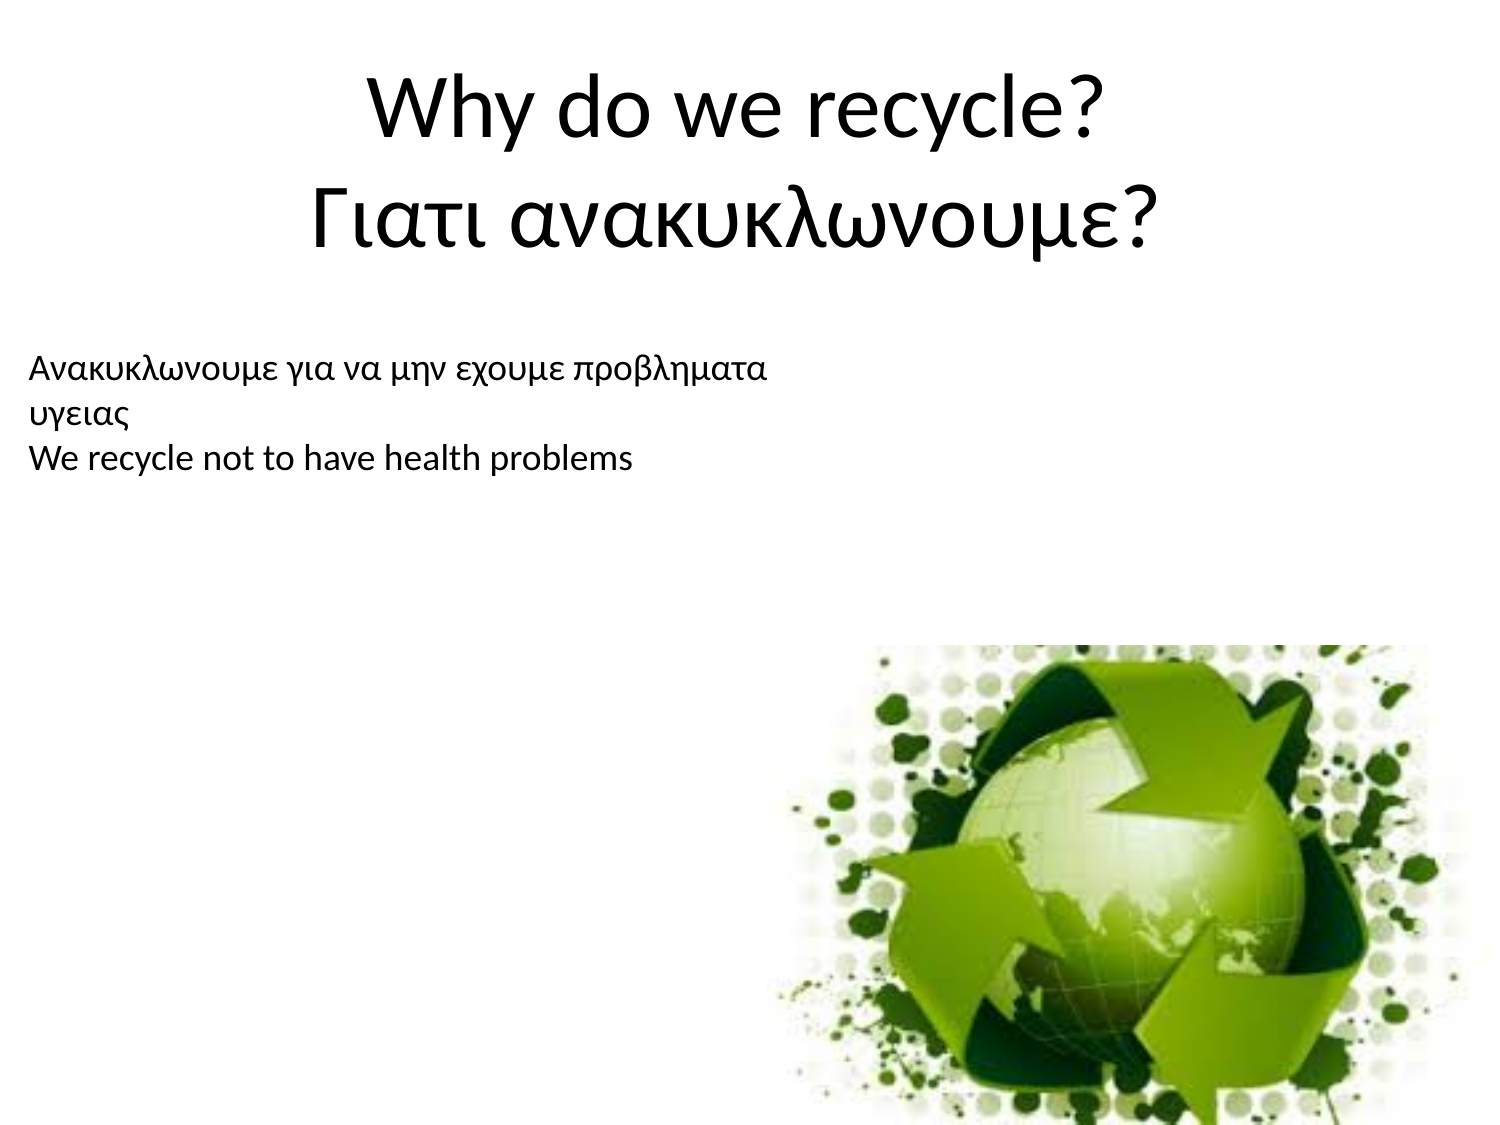

# Why do we recycle? Γιατι ανακυκλωνουμε?
Ανακυκλωνουμε για να μην εχουμε προβληματα υγειας
We recycle not to have health problems